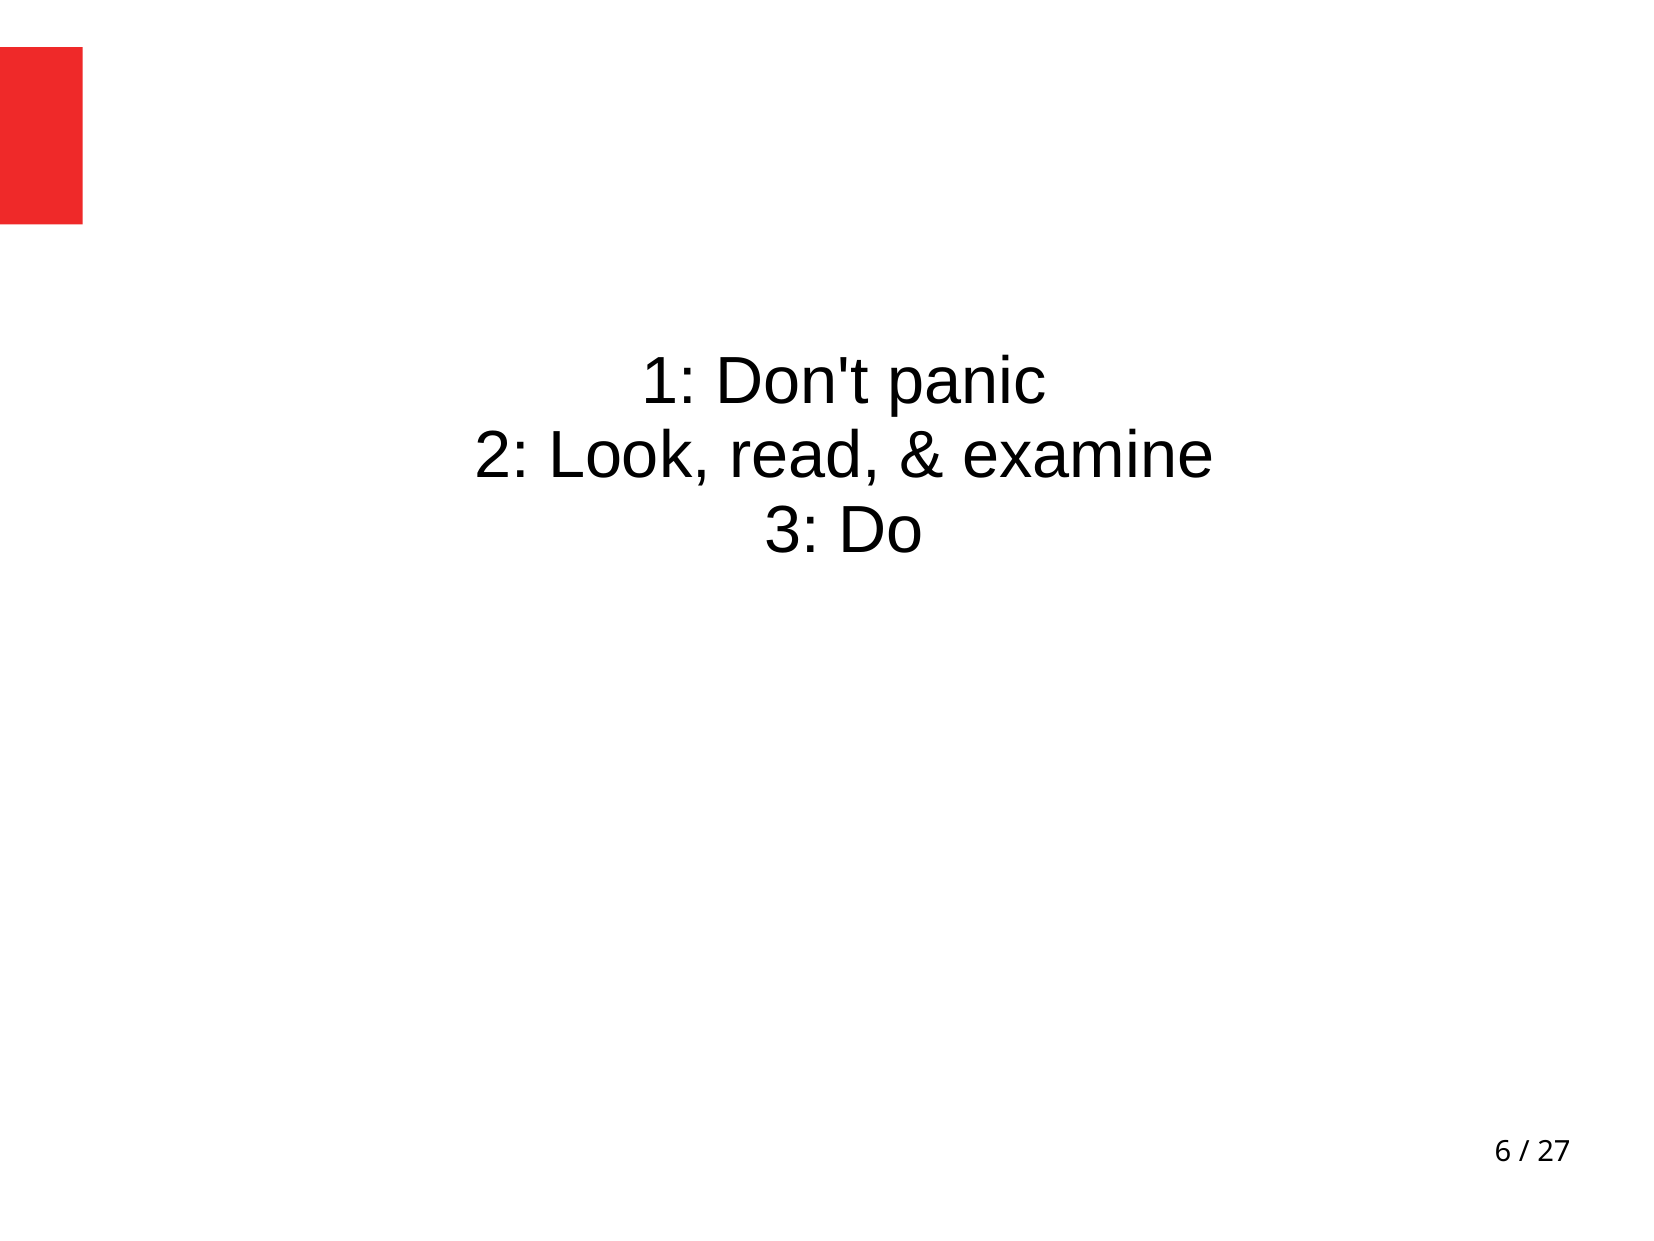

# 1: Don't panic
2: Look, read, & examine
3: Do
6